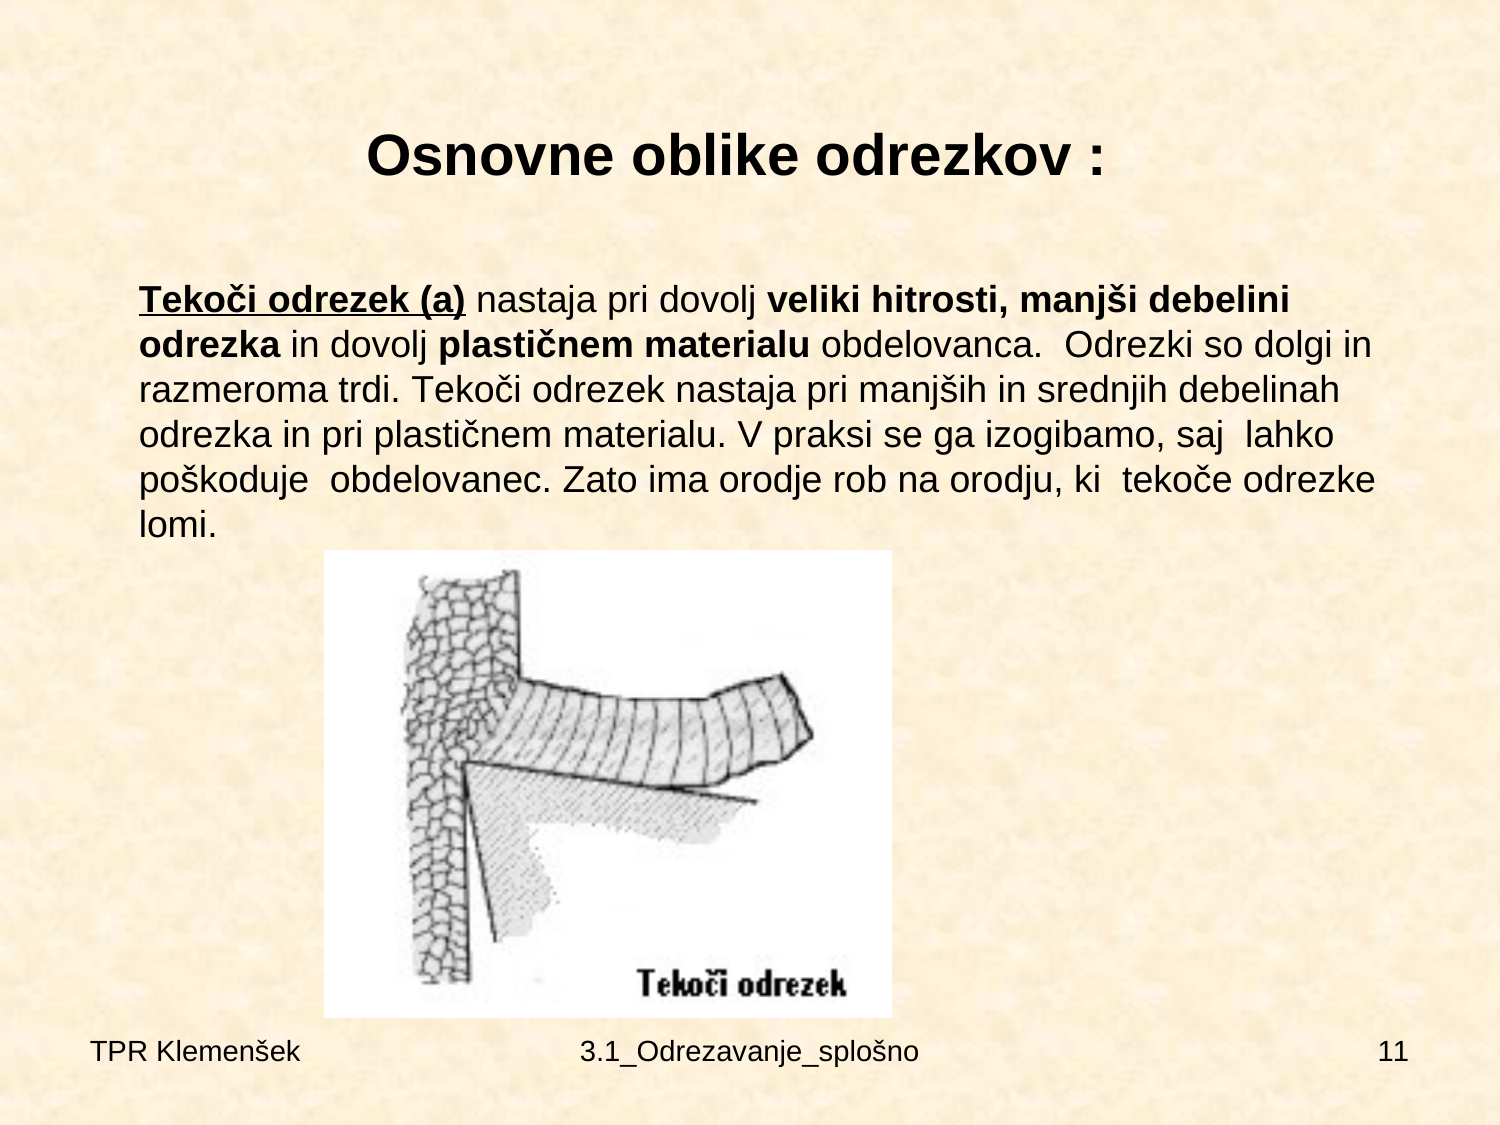

# Osnovne oblike odrezkov :
Tekoči odrezek (a) nastaja pri dovolj veliki hitrosti, manjši debelini odrezka in dovolj plastičnem materialu obdelovanca. Odrezki so dolgi in razmeroma trdi. Tekoči odrezek nastaja pri manjših in srednjih debelinah odrezka in pri plastičnem materialu. V praksi se ga izogibamo, saj lahko poškoduje obdelovanec. Zato ima orodje rob na orodju, ki tekoče odrezke lomi.
TPR Klemenšek
3.1_Odrezavanje_splošno
10